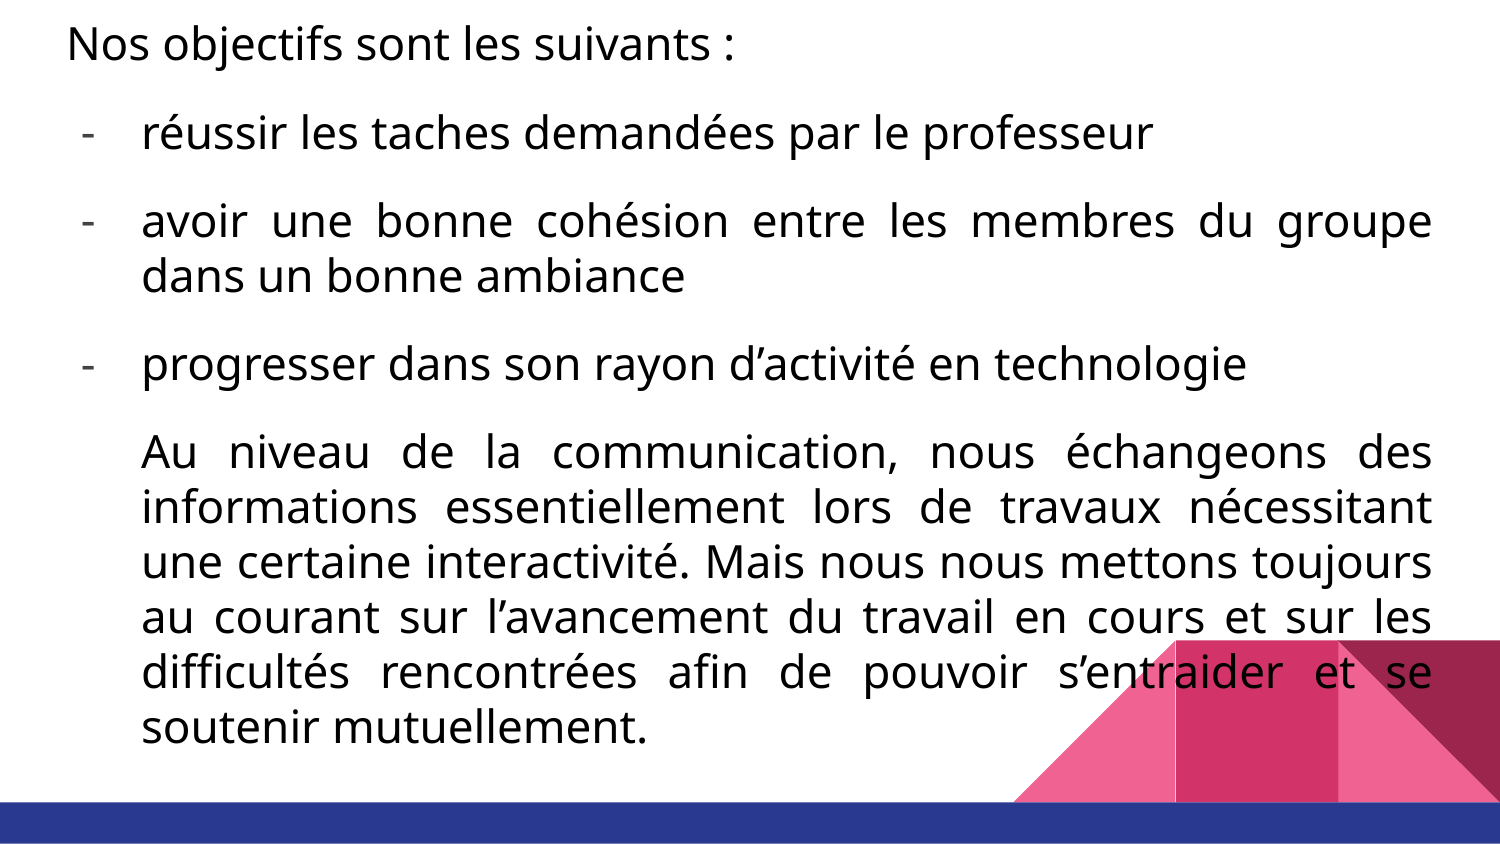

# Nos objectifs sont les suivants :
réussir les taches demandées par le professeur
avoir une bonne cohésion entre les membres du groupe dans un bonne ambiance
progresser dans son rayon d’activité en technologie
Au niveau de la communication, nous échangeons des informations essentiellement lors de travaux nécessitant une certaine interactivité. Mais nous nous mettons toujours au courant sur l’avancement du travail en cours et sur les difficultés rencontrées afin de pouvoir s’entraider et se soutenir mutuellement.